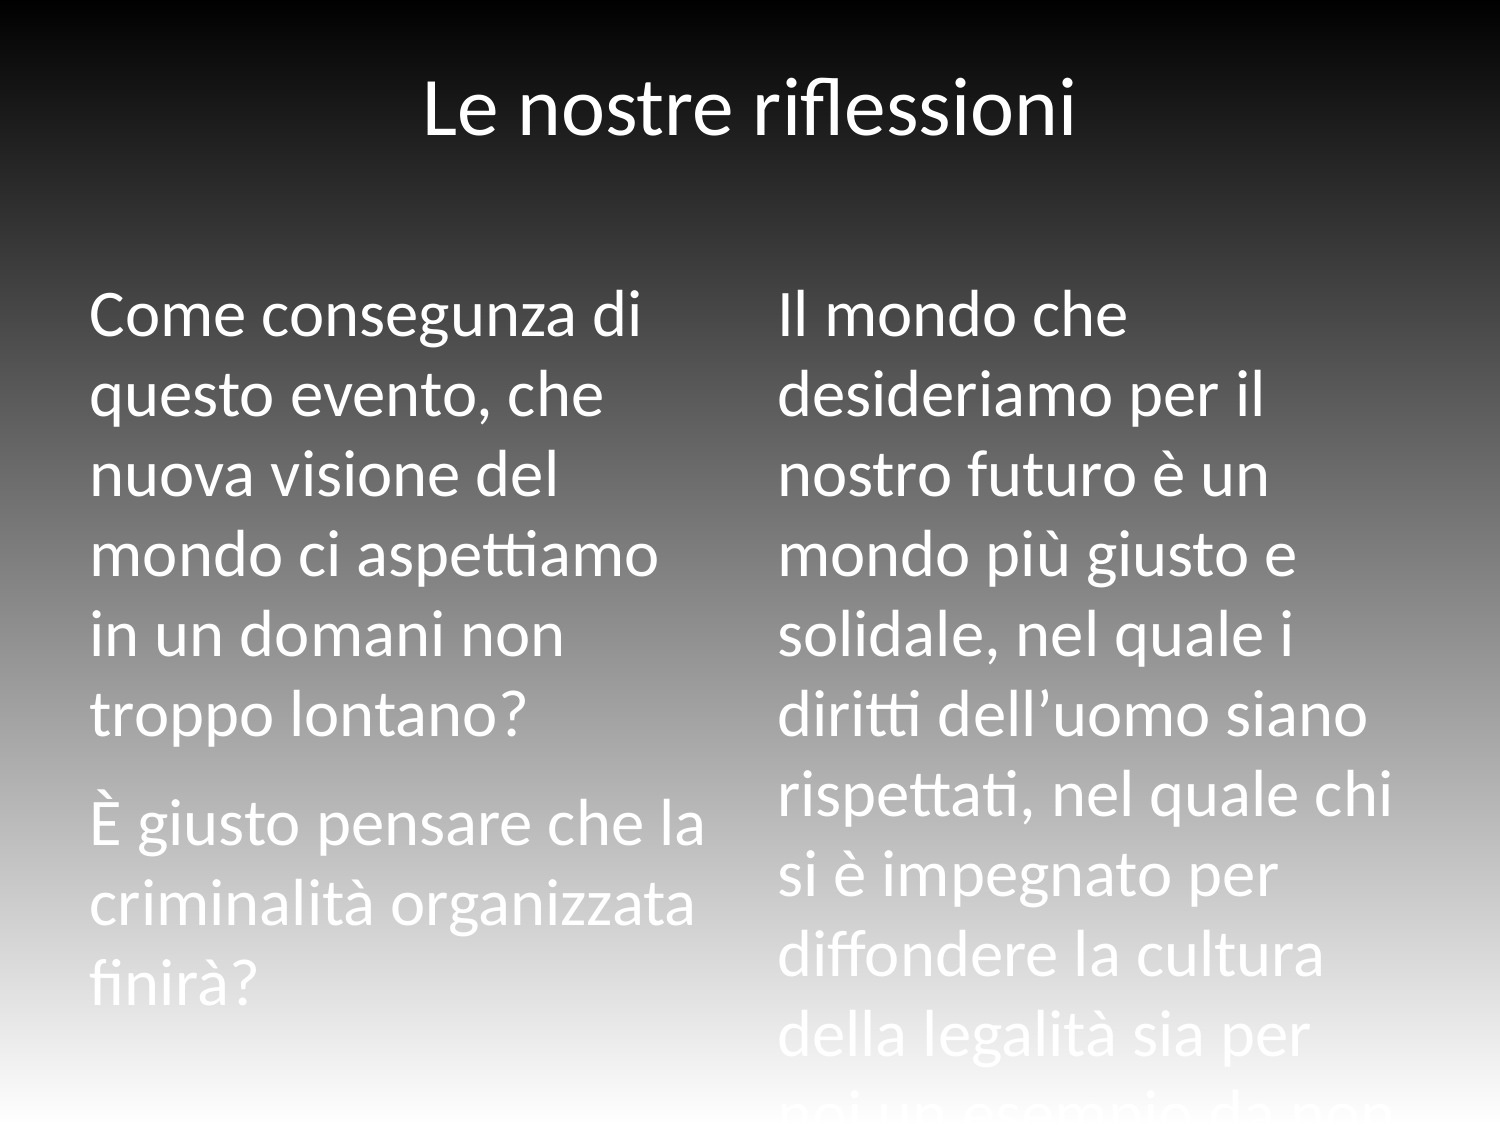

# Le nostre riflessioni
Come consegunza di questo evento, che nuova visione del mondo ci aspettiamo in un domani non troppo lontano?
È giusto pensare che la criminalità organizzata finirà?
Il mondo che desideriamo per il nostro futuro è un mondo più giusto e solidale, nel quale i diritti dell’uomo siano rispettati, nel quale chi si è impegnato per diffondere la cultura della legalità sia per noi un esempio da non dimenticare e da imitare nella vita di tutti i giorni.